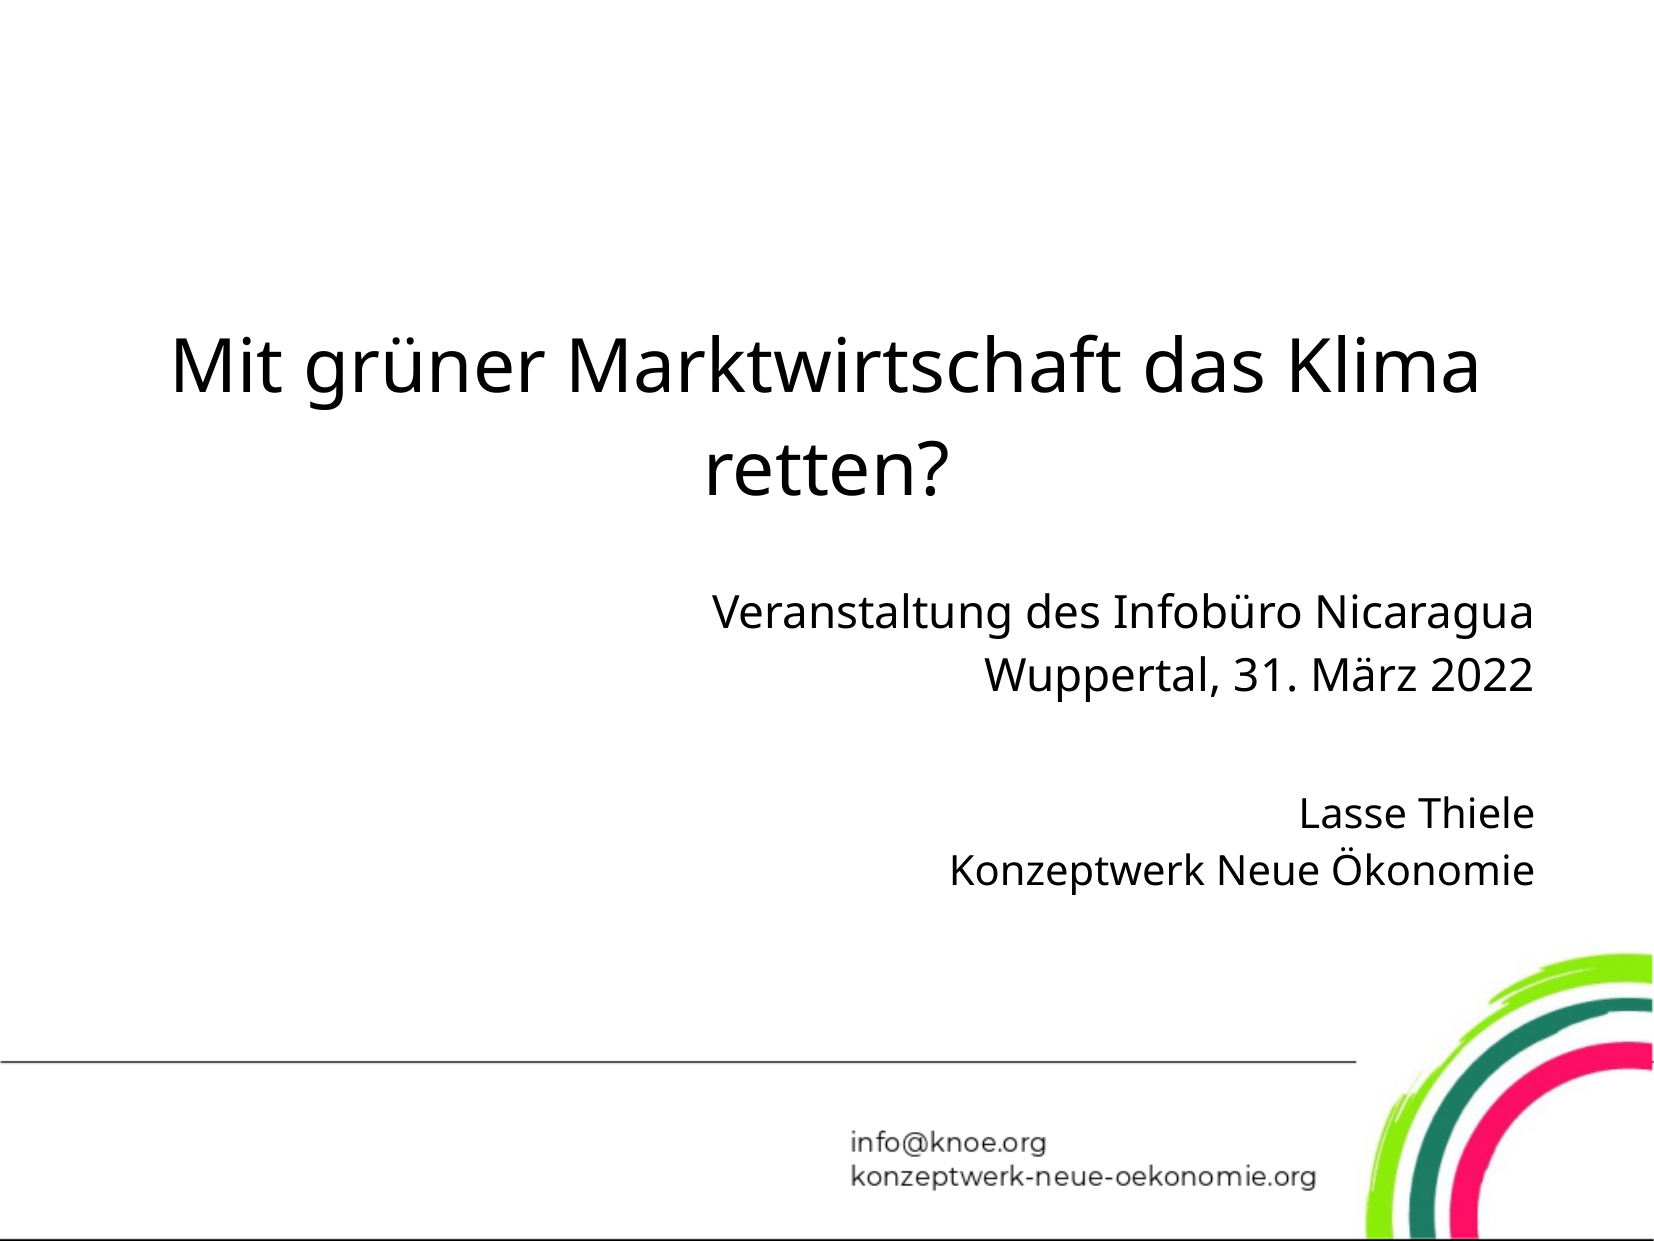

# Mit grüner Marktwirtschaft das Klima retten?
Veranstaltung des Infobüro Nicaragua
Wuppertal, 31. März 2022
Lasse Thiele
Konzeptwerk Neue Ökonomie